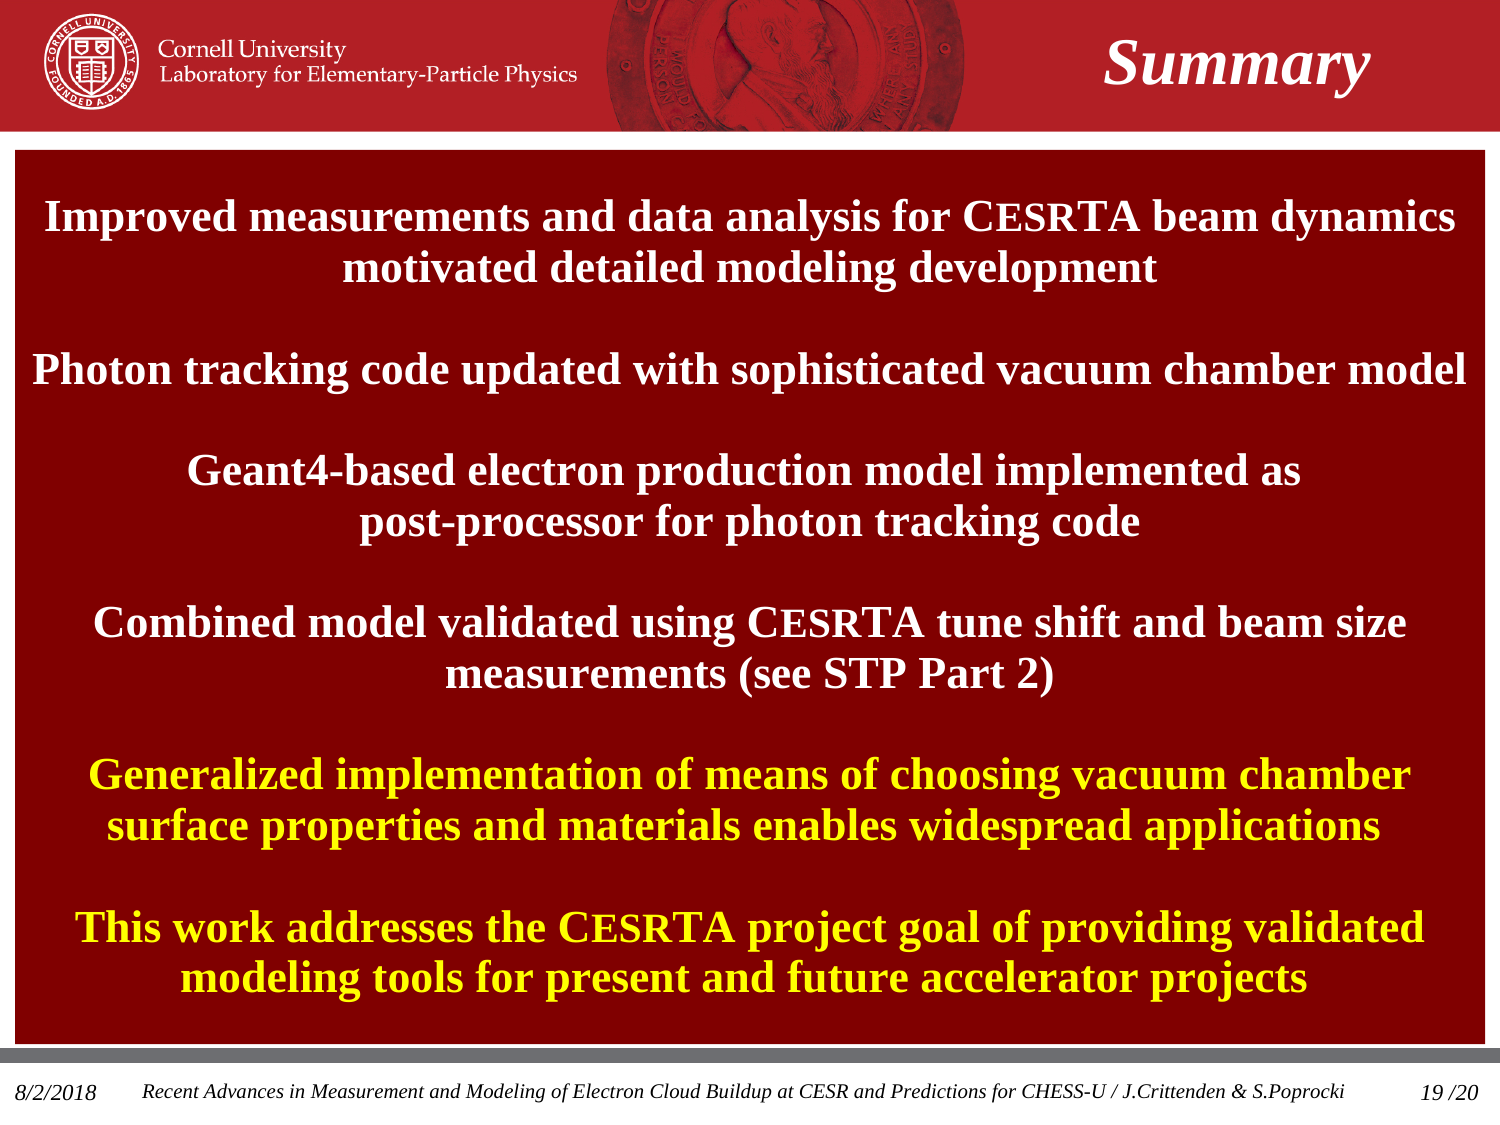

# Summary
Improved measurements and data analysis for CESRTA beam dynamics motivated detailed modeling development
Photon tracking code updated with sophisticated vacuum chamber model
Geant4-based electron production model implemented as
post-processor for photon tracking code
Combined model validated using CESRTA tune shift and beam size measurements (see STP Part 2)
Generalized implementation of means of choosing vacuum chamber surface properties and materials enables widespread applications
This work addresses the CESRTA project goal of providing validated modeling tools for present and future accelerator projects